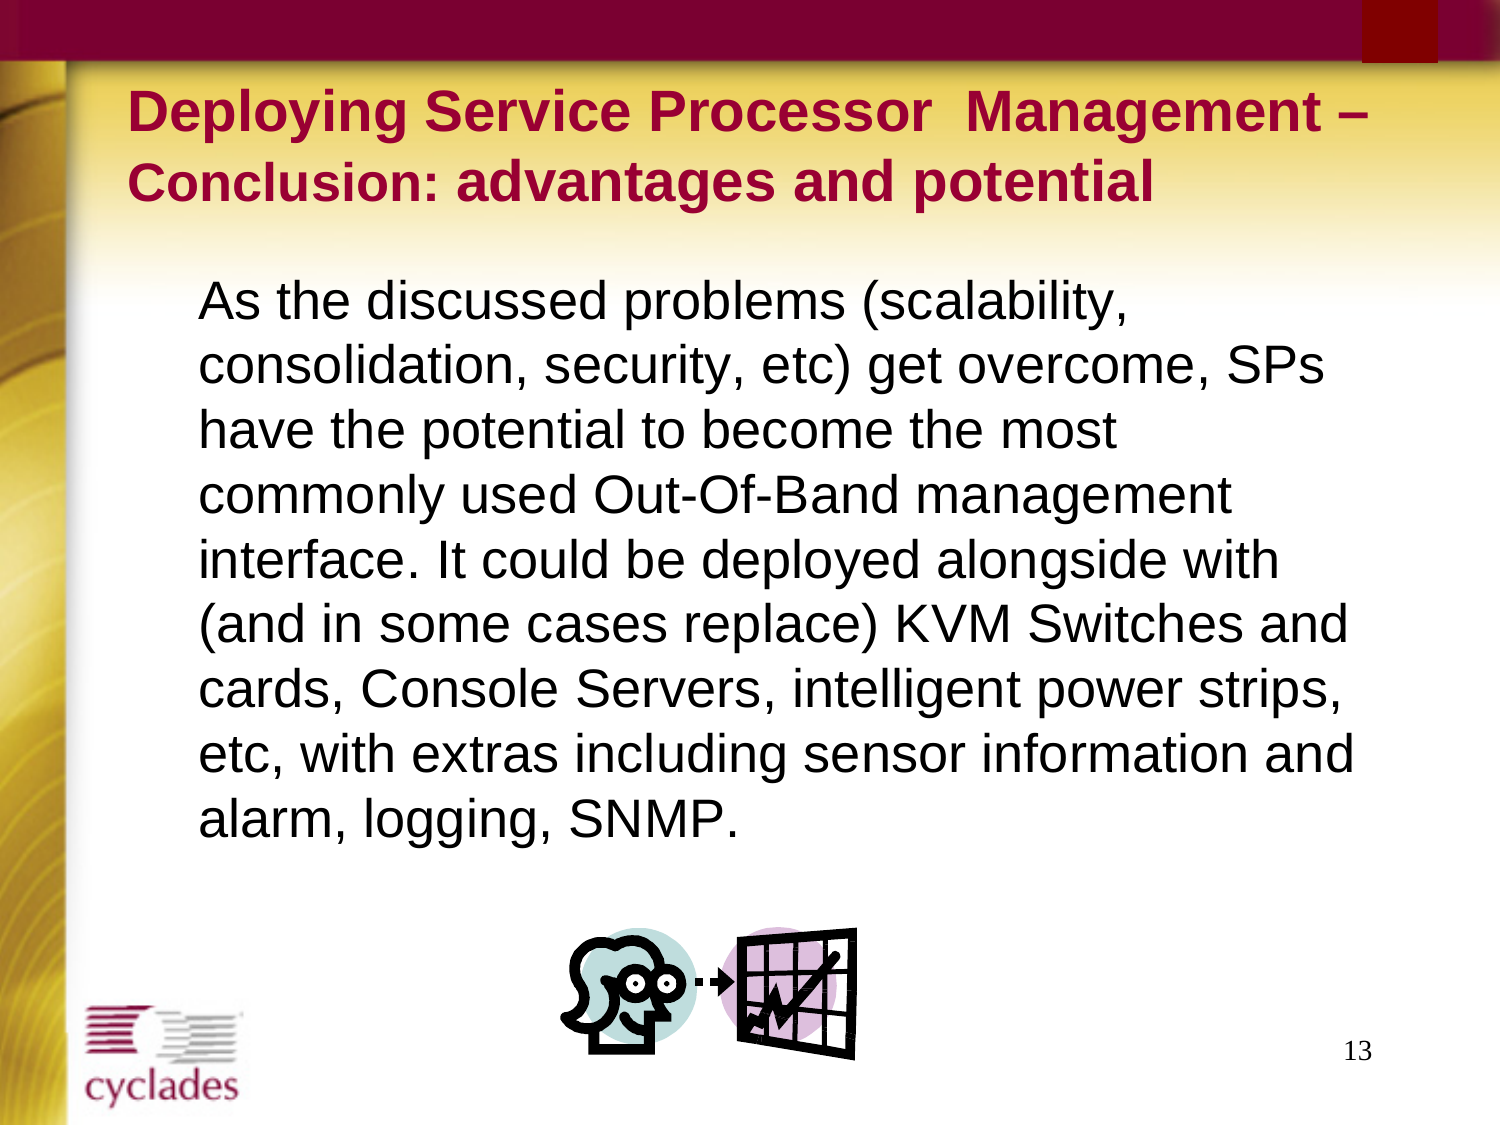

# Deploying Service Processor Management – Conclusion: advantages and potential
As the discussed problems (scalability, consolidation, security, etc) get overcome, SPs have the potential to become the most commonly used Out-Of-Band management interface. It could be deployed alongside with (and in some cases replace) KVM Switches and cards, Console Servers, intelligent power strips, etc, with extras including sensor information and alarm, logging, SNMP.